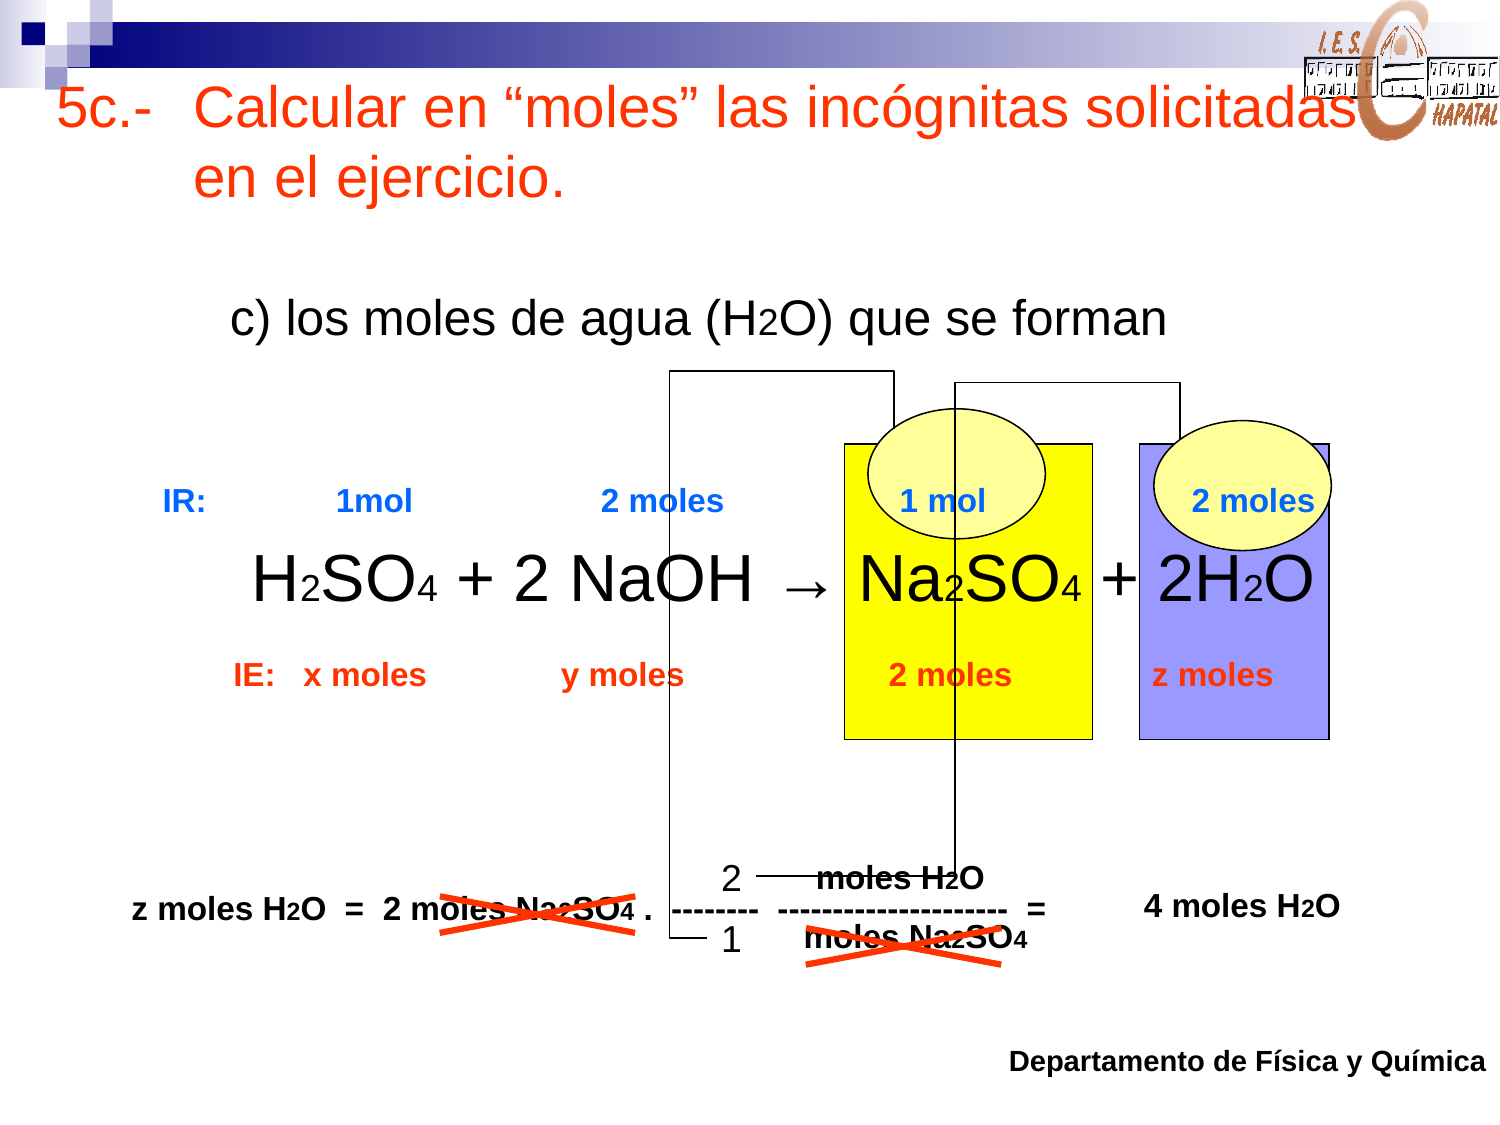

# 5c.- 	Calcular en “moles” las incógnitas solicitadas en el ejercicio.
	c) los moles de agua (H2O) que se forman
IR: 1mol	 2 moles 1 mol	 2 moles
 H2SO4 + 2 NaOH → Na2SO4 + 2H2O
IE: x moles	 y moles	 2 moles	 z moles
2
moles H2O
 4 moles H2O
z moles H2O = 2 moles Na2SO4 . -------- --------------------- =
1
moles Na2SO4